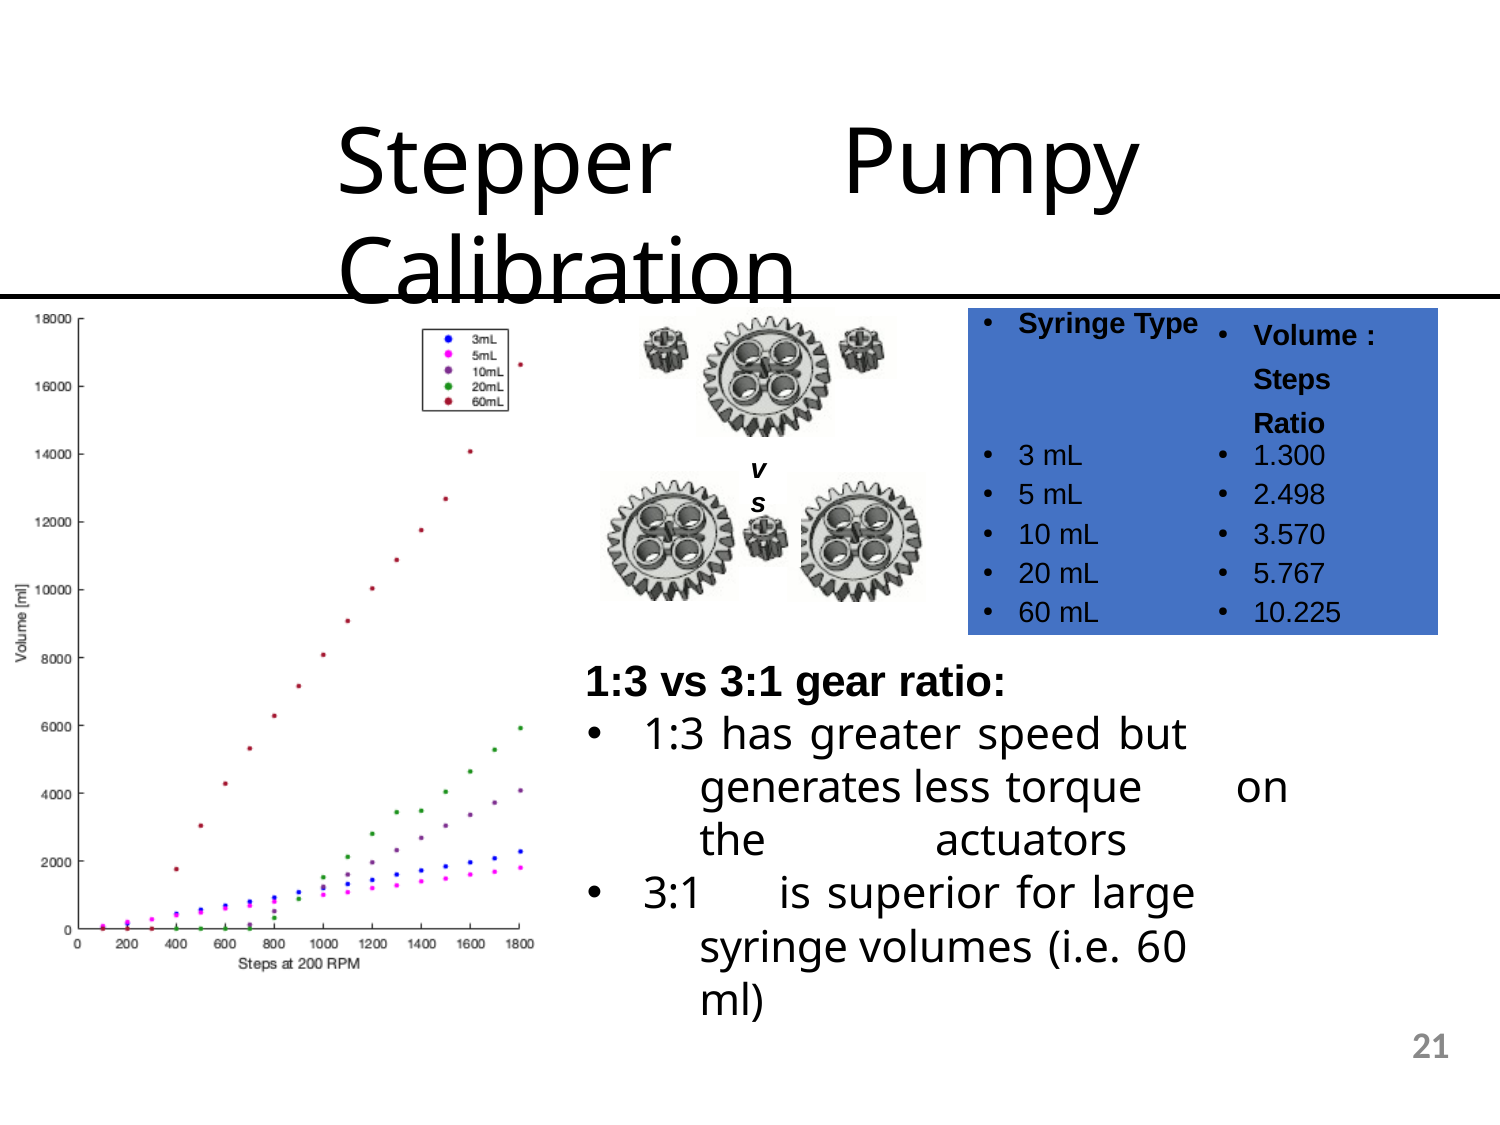

# Stepper	Pumpy	Calibration
| Syringe Type | Volume : Steps Ratio |
| --- | --- |
| 3 mL | 1.300 |
| 5 mL | 2.498 |
| 10 mL | 3.570 |
| 20 mL | 5.767 |
| 60 mL | 10.225 |
vs
1:3 vs 3:1 gear ratio:
1:3 has greater speed but	generates less torque	on the	actuators
3:1	is superior for large	syringe volumes (i.e. 60 ml)
21